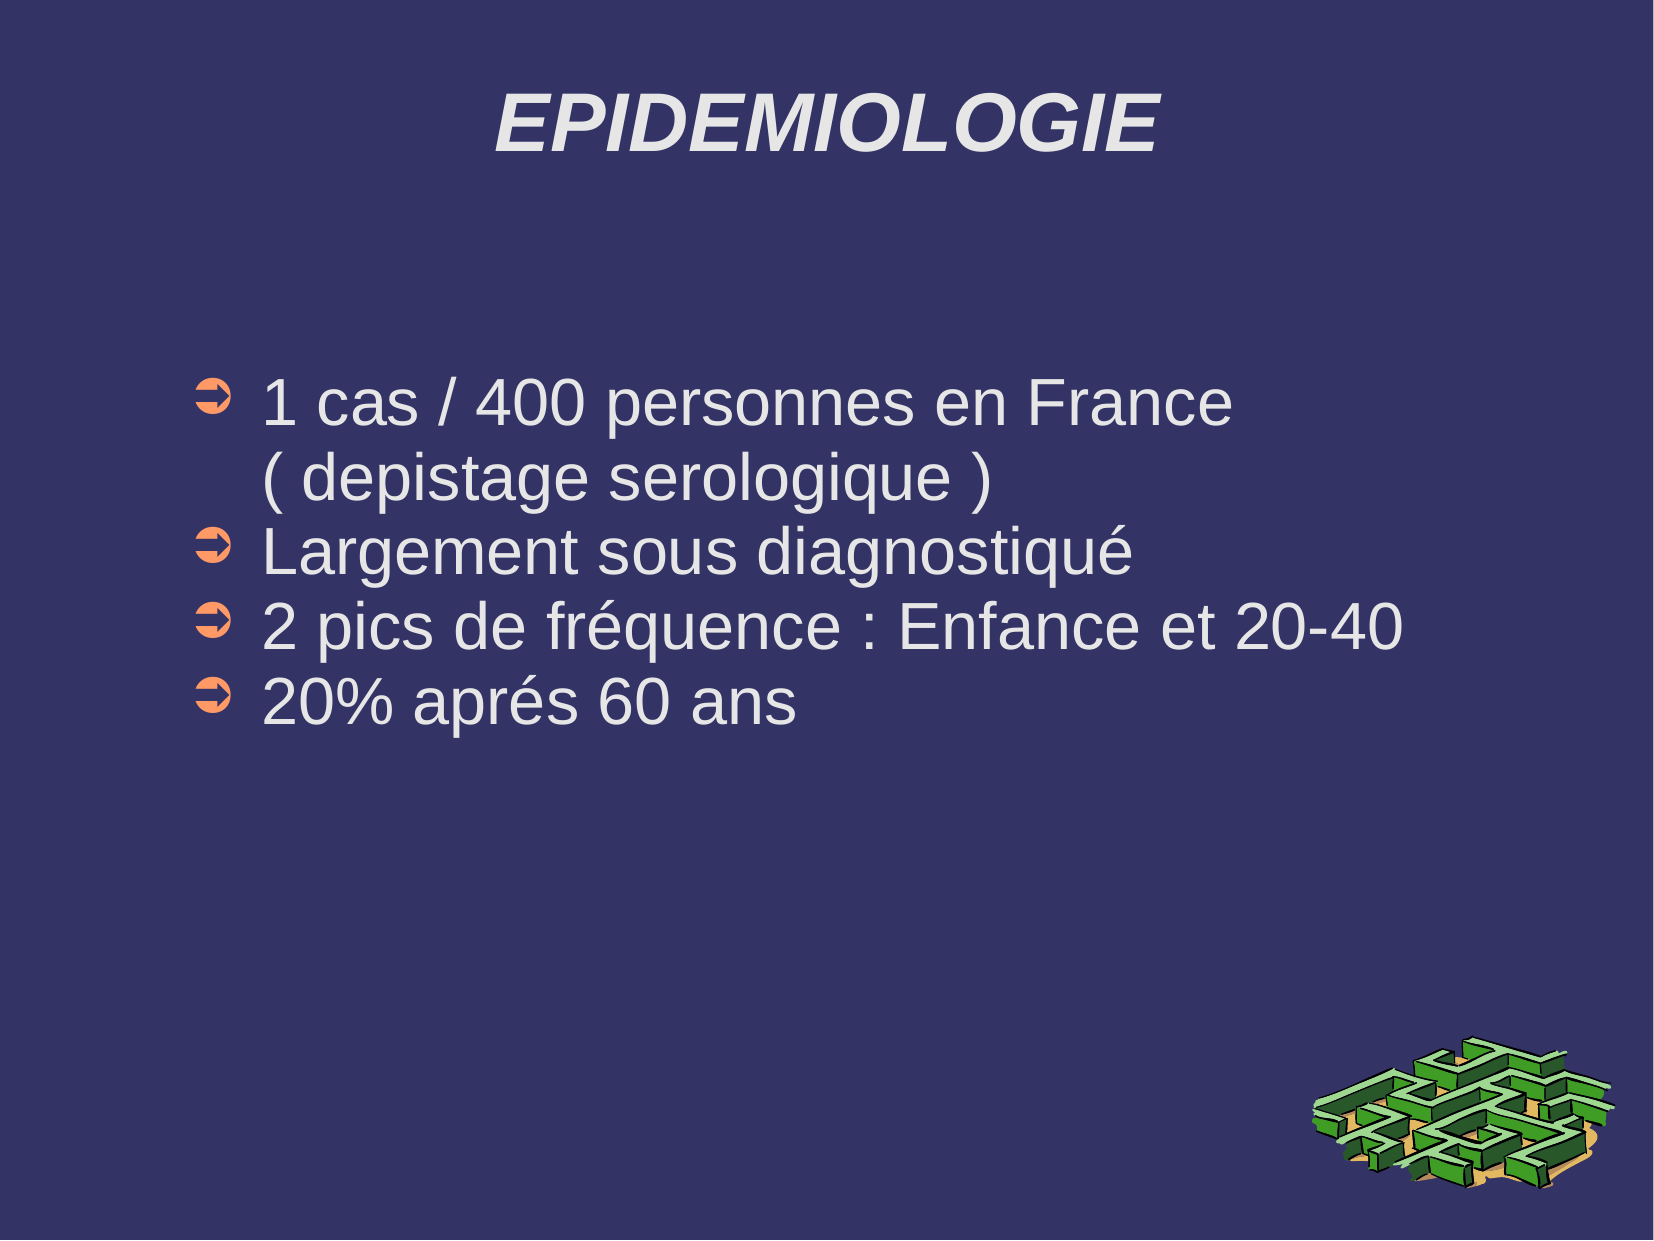

# EPIDEMIOLOGIE
1 cas / 400 personnes en France ( depistage serologique )
Largement sous diagnostiqué
2 pics de fréquence : Enfance et 20-40
20% aprés 60 ans